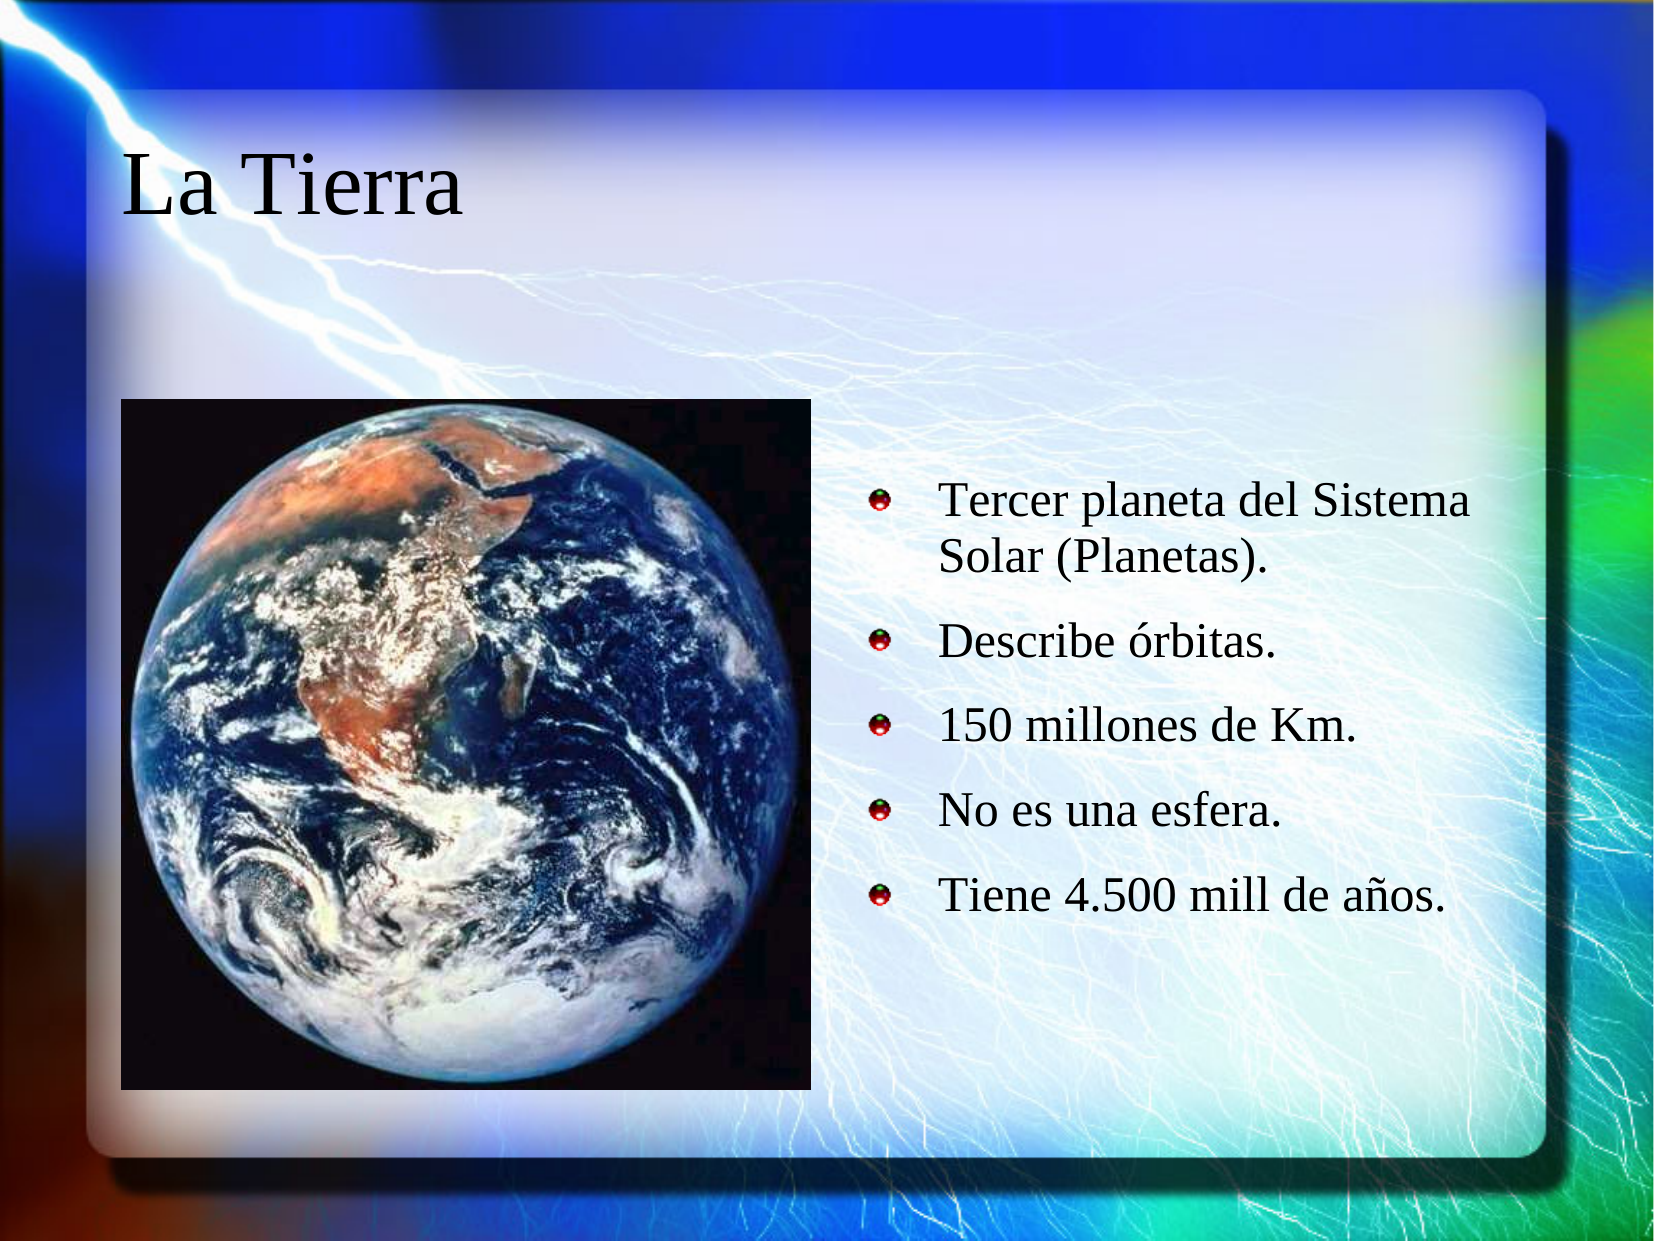

# La Tierra
Tercer planeta del Sistema Solar (Planetas).
Describe órbitas.
150 millones de Km.
No es una esfera.
Tiene 4.500 mill de años.